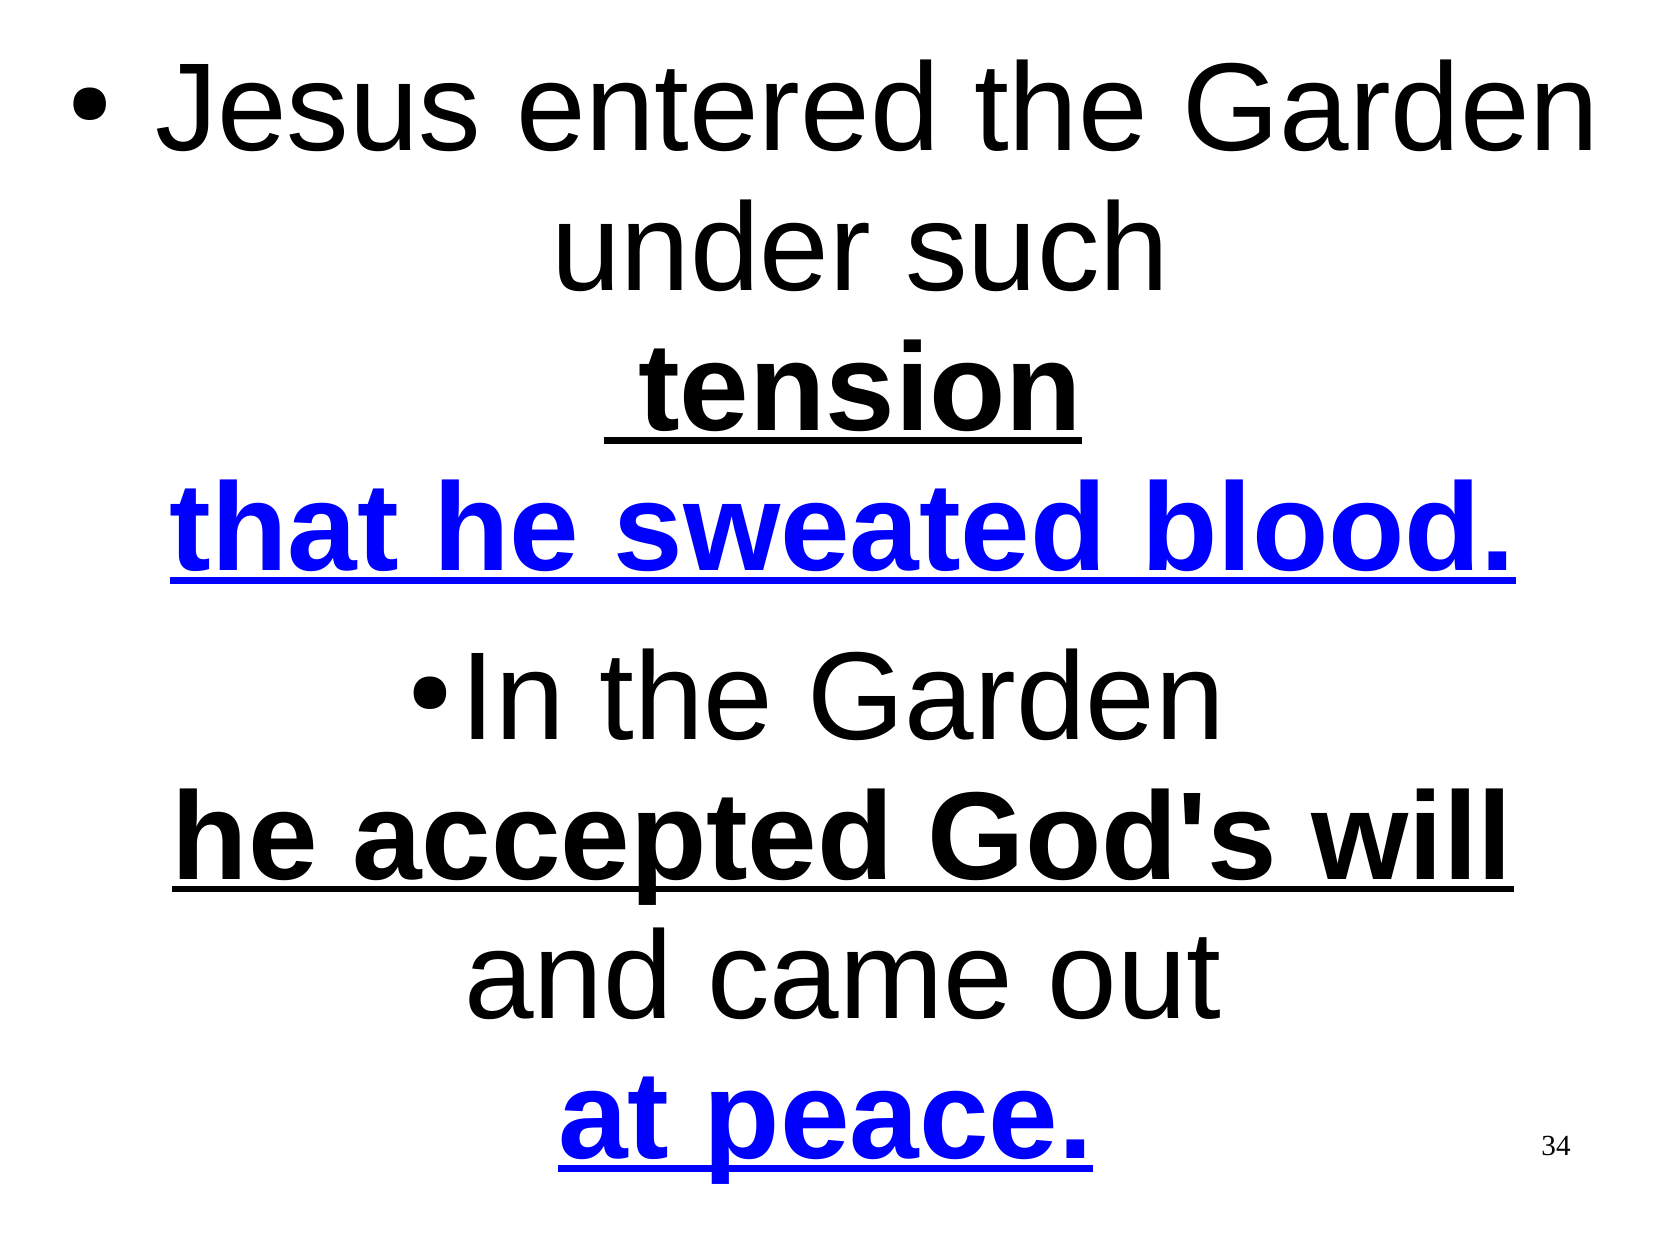

# Jesus entered the Garden under such tension that he sweated blood.
In the Garden
he accepted God's will
and came out
at peace.
34